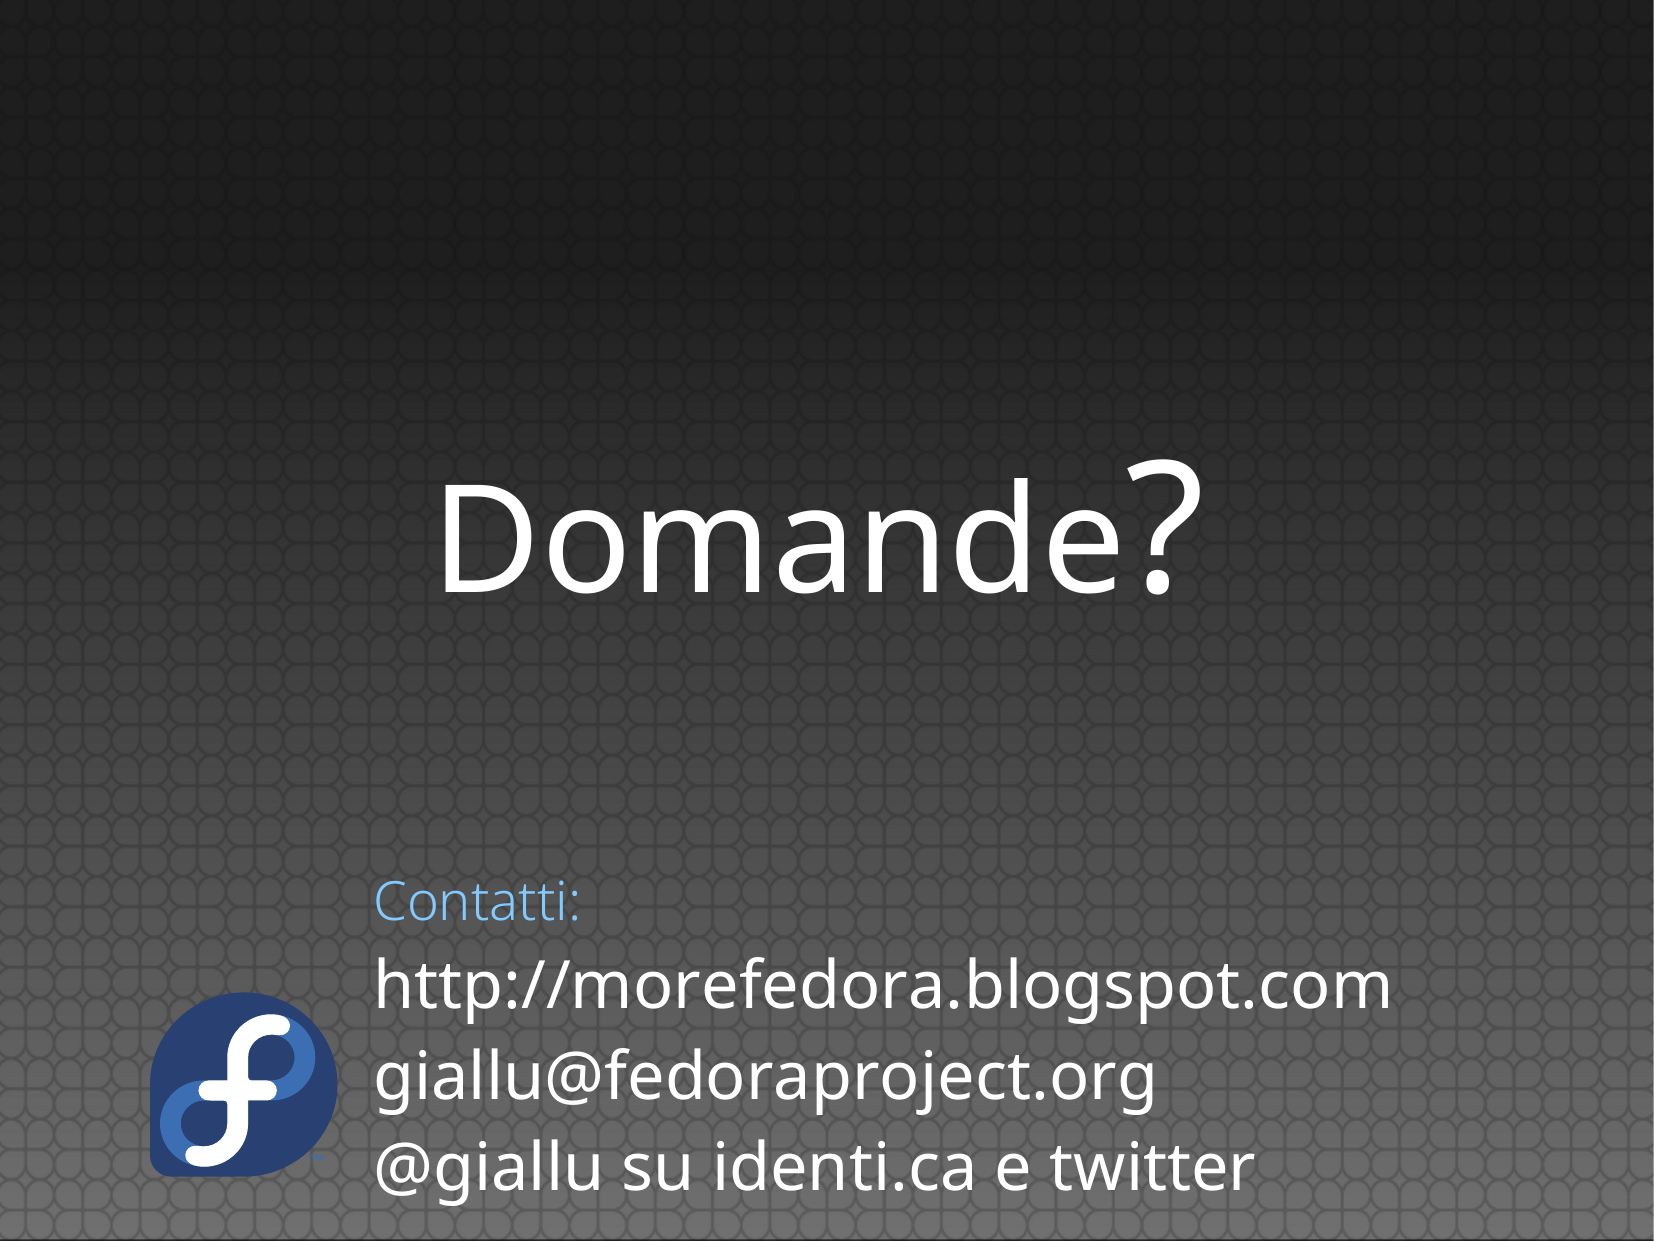

# Domande?
Contatti:
http://morefedora.blogspot.com
giallu@fedoraproject.org
@giallu su identi.ca e twitter